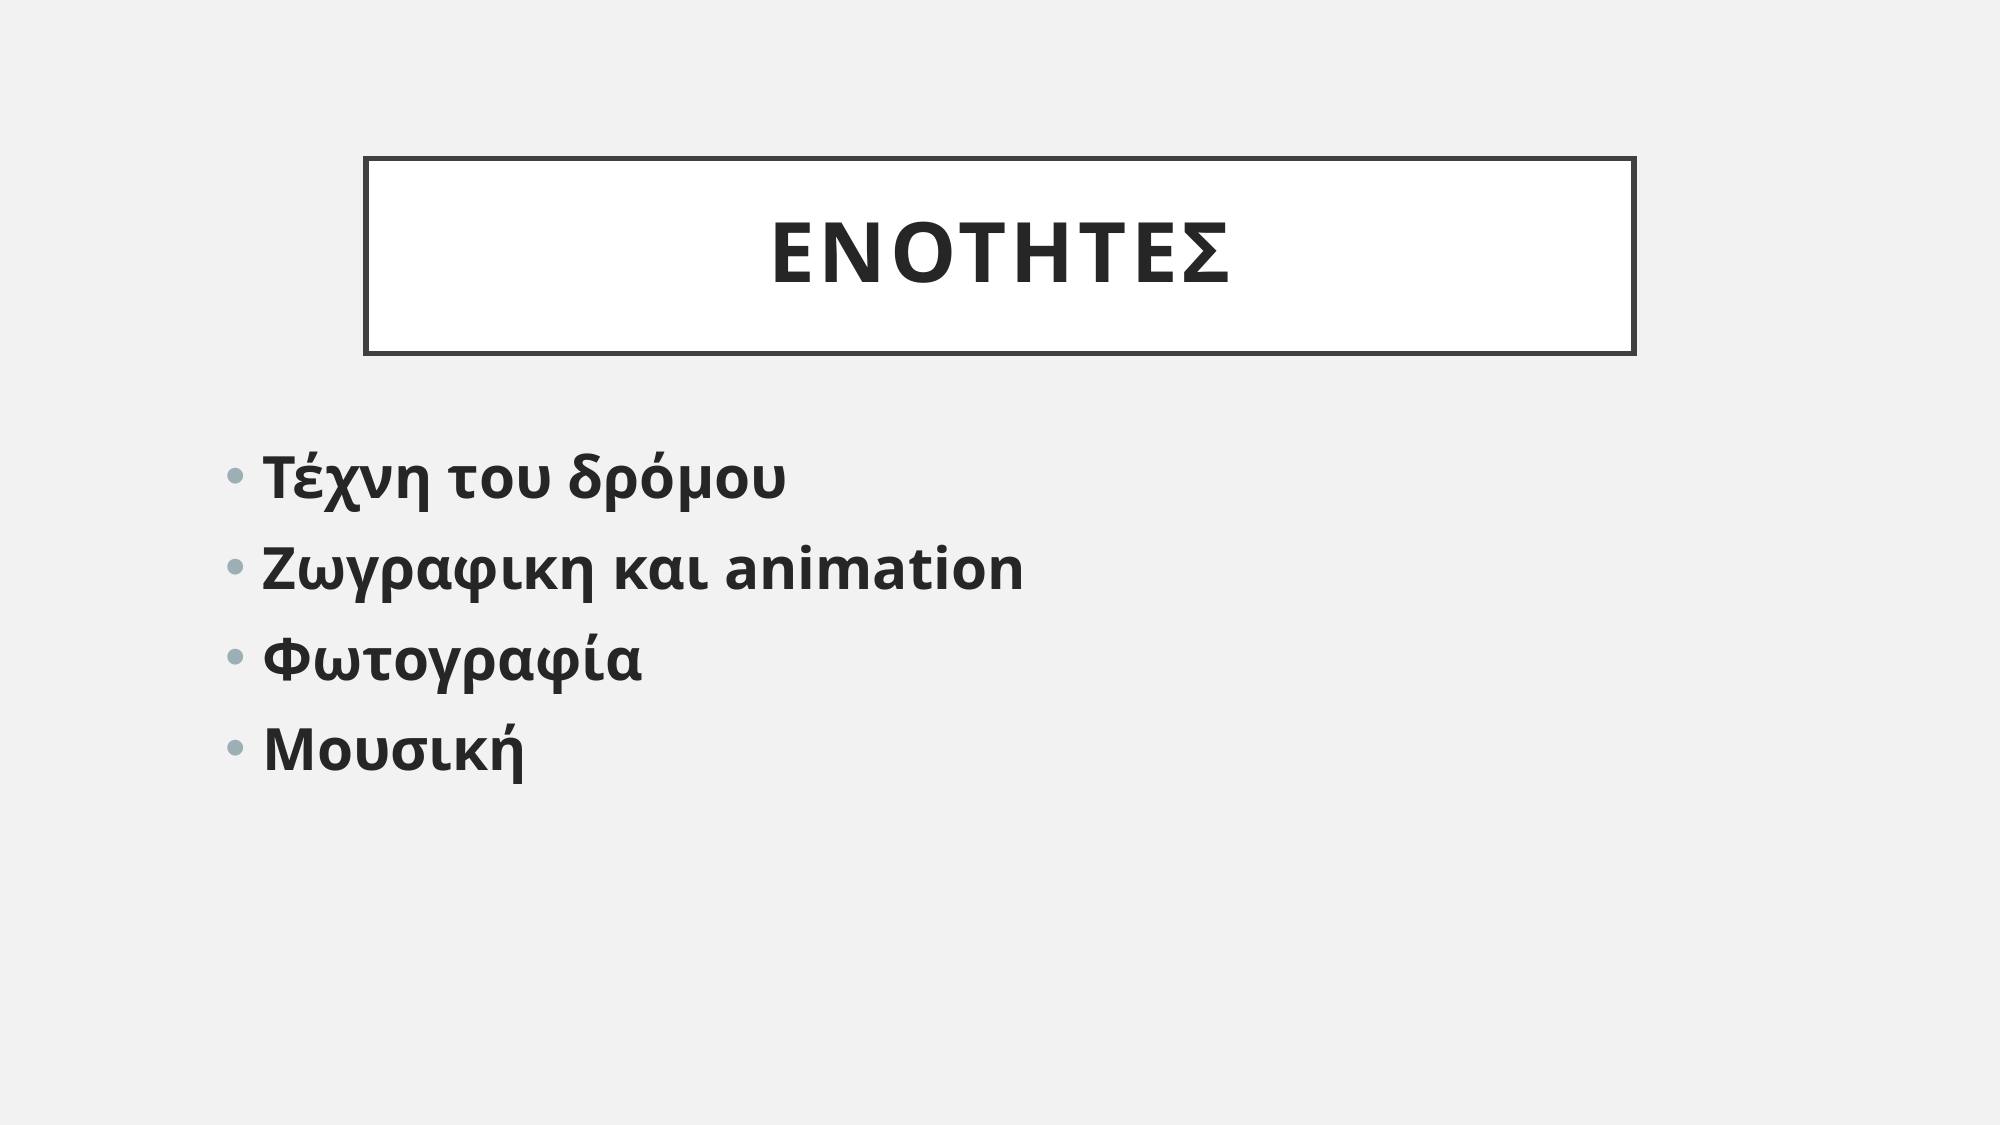

# ΕΝΟΤΗΤΕς
Τέχνη του δρόμου
Ζωγραφικη και animation
Φωτογραφία
Μουσική